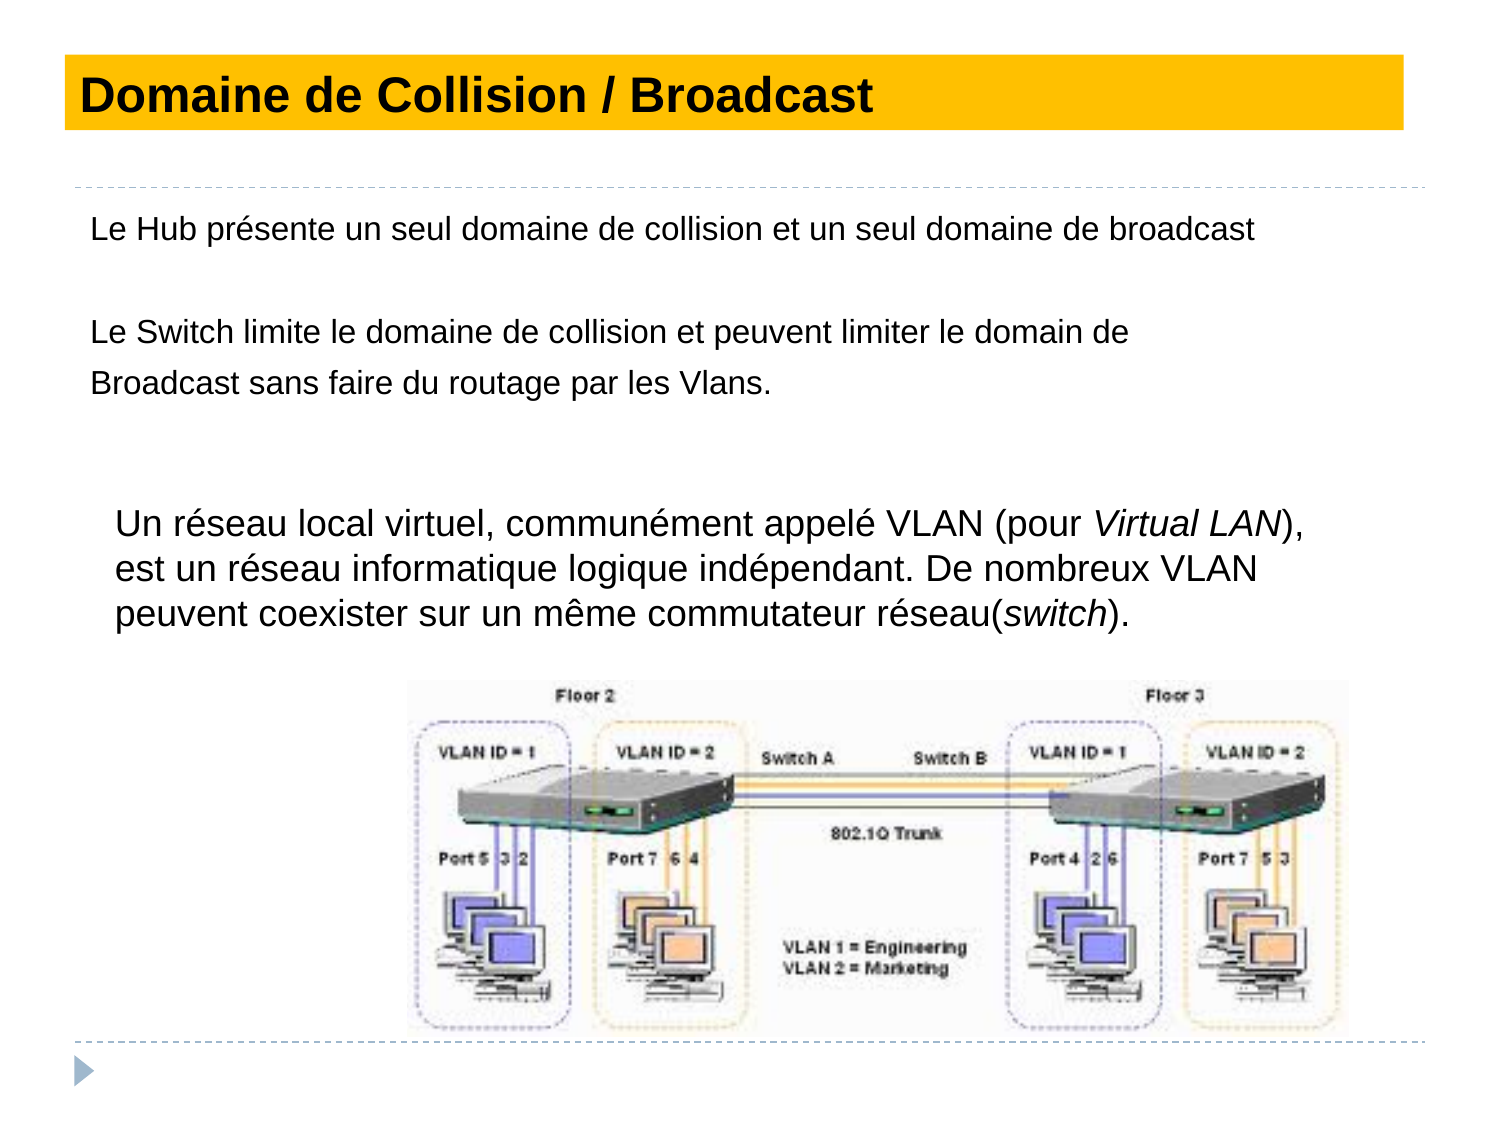

Domaine de Collision / Broadcast
# Le Hub présente un seul domaine de collision et un seul domaine de broadcast
Le Switch limite le domaine de collision et peuvent limiter le domain de
Broadcast sans faire du routage par les Vlans.
Un réseau local virtuel, communément appelé VLAN (pour Virtual LAN), est un réseau informatique logique indépendant. De nombreux VLAN peuvent coexister sur un même commutateur réseau(switch).